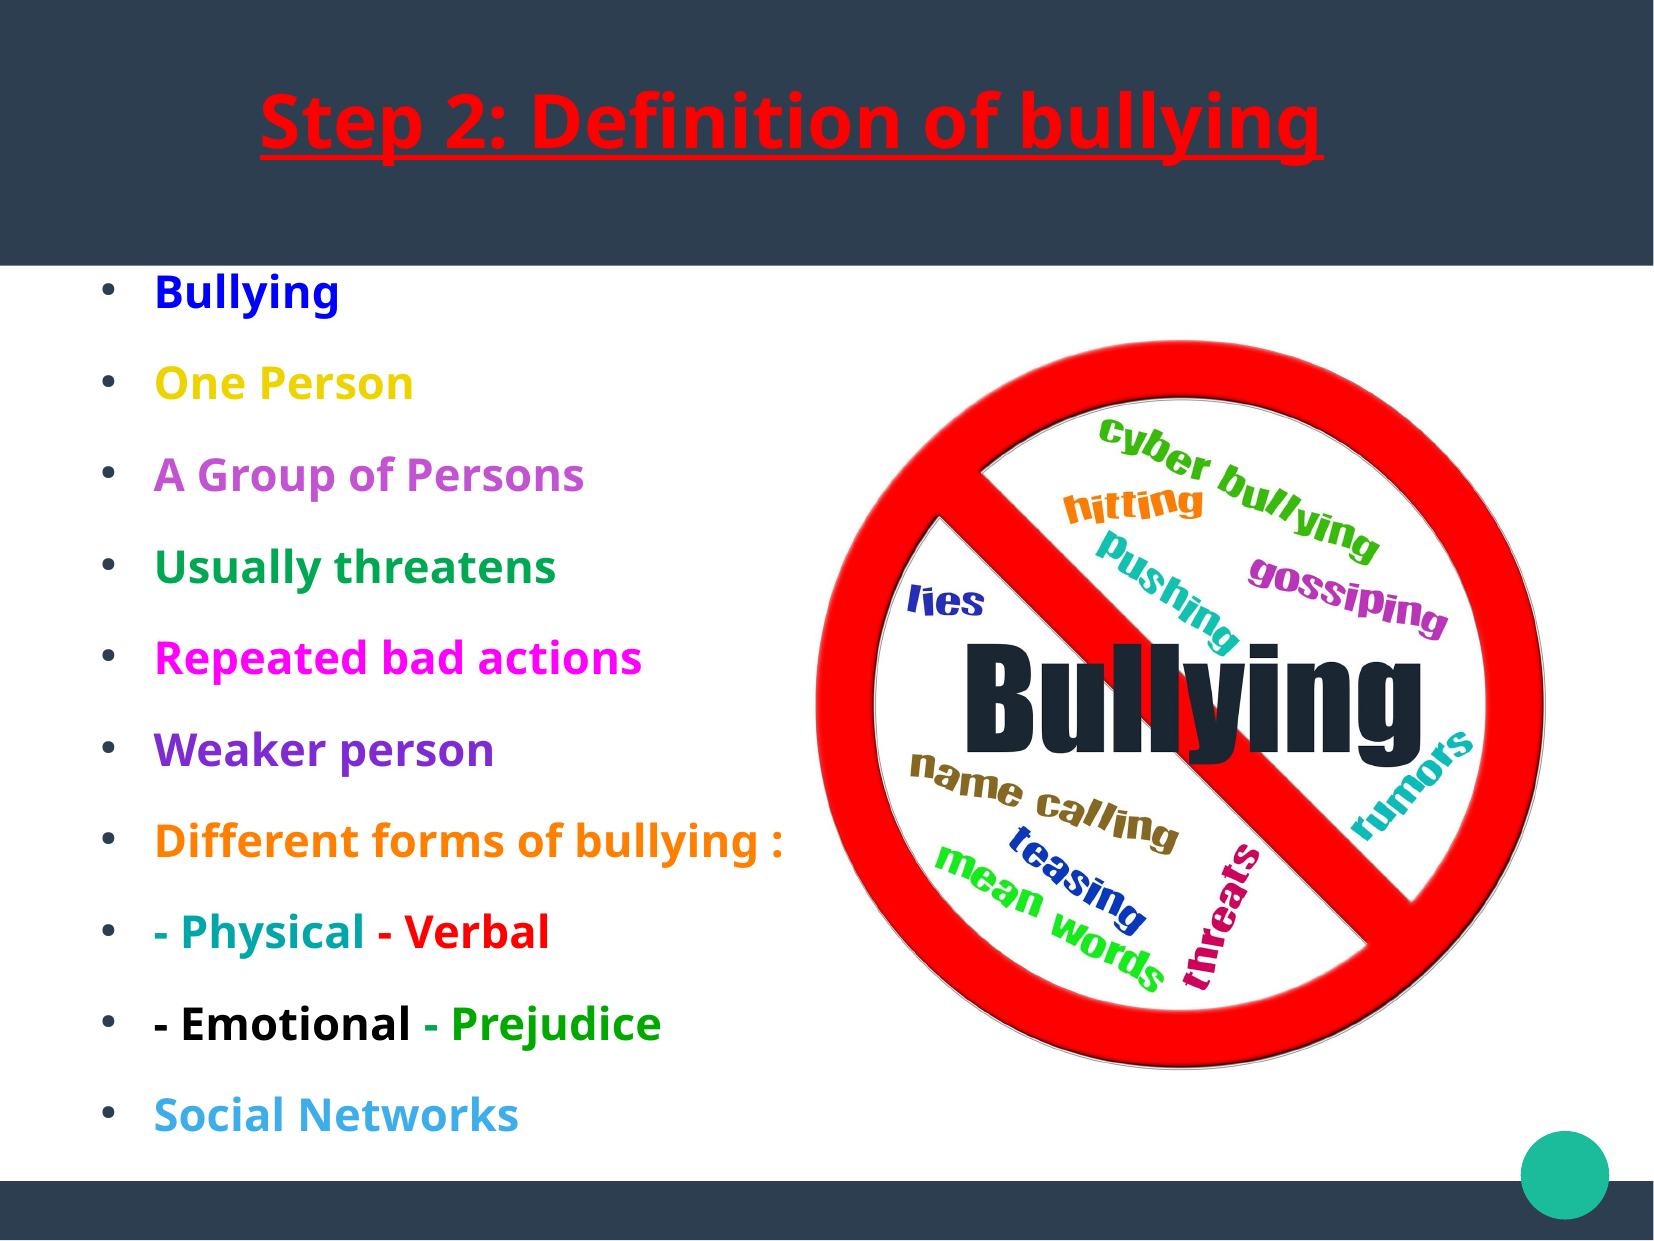

# Step 2: Definition of bullying
Bullying
One Person
A Group of Persons
Usually threatens
Repeated bad actions
Weaker person
Different forms of bullying :
- Physical - Verbal
- Emotional - Prejudice
Social Networks